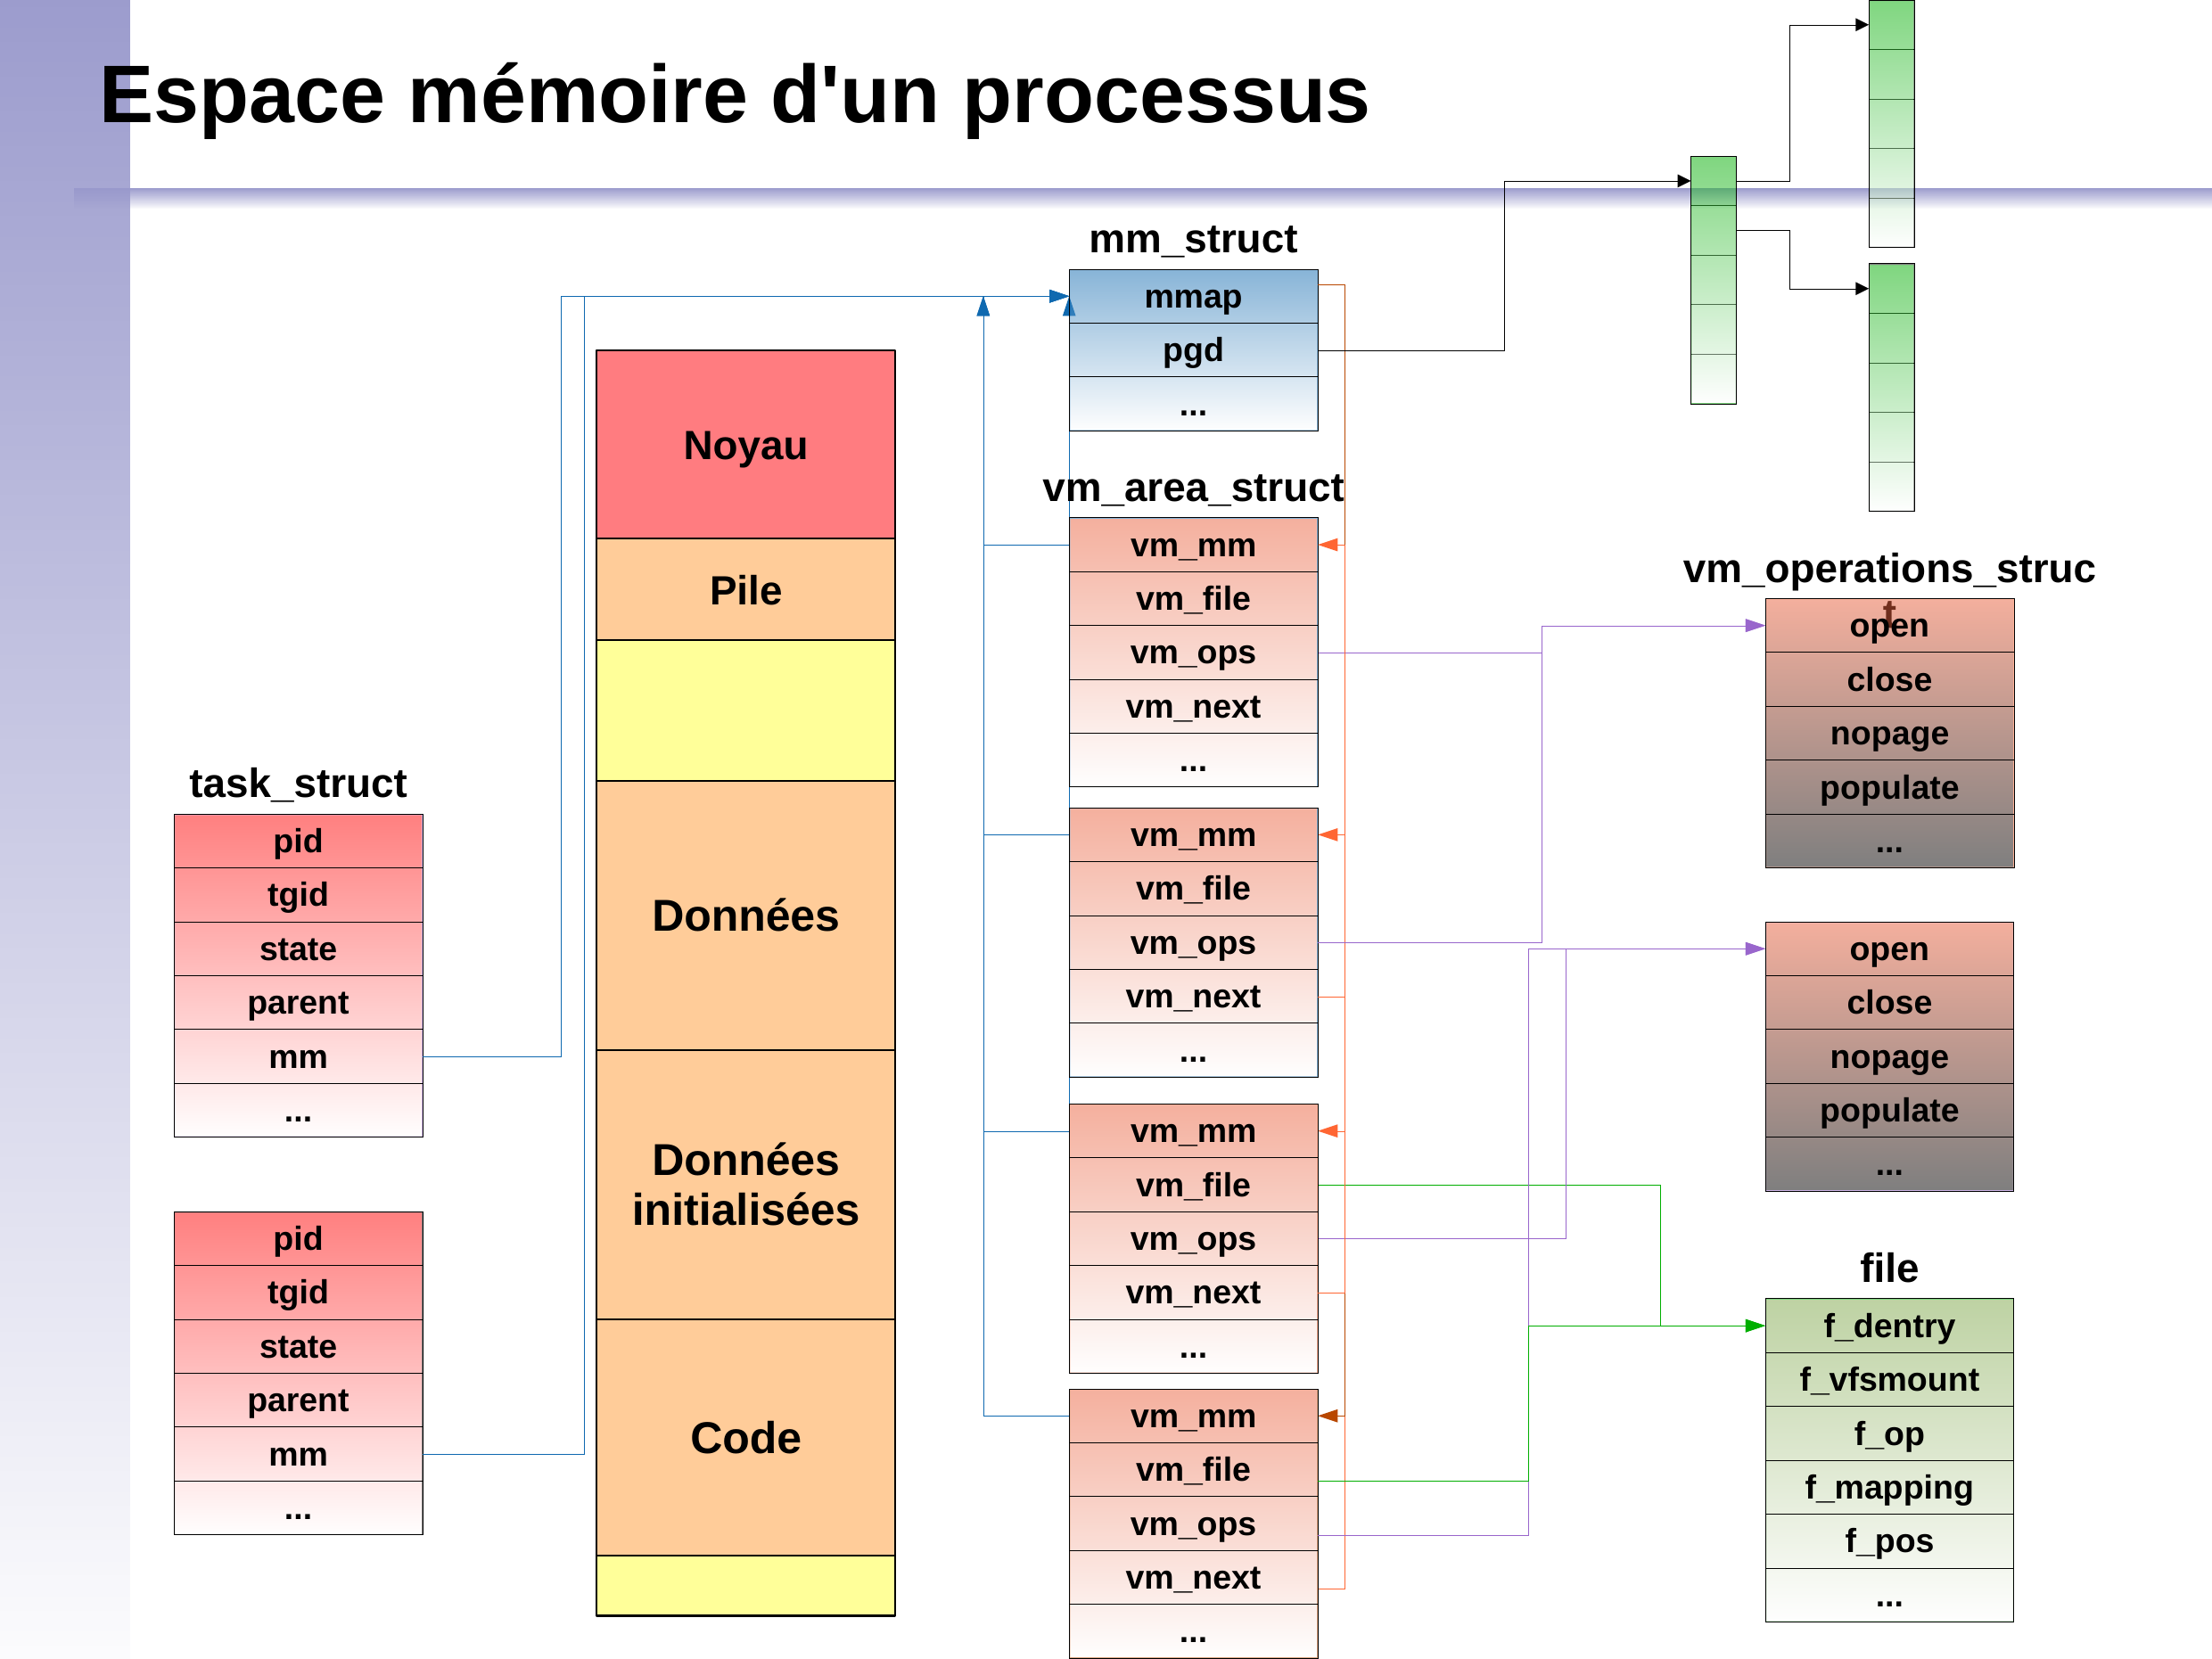

# Espace mémoire d'un processus
mm_struct
mmap
pgd
...
vm_mm
vm_file
vm_ops
vm_next
...
pid
tgid
state
parent
mm
...
vm_mm
vm_file
vm_ops
vm_next
...
vm_area_struct
vm_mm
vm_file
open
vm_ops
close
vm_next
nopage
...
populate
vm_mm
...
vm_file
vm_ops
vm_next
...
Noyau
Pile
vm_operations_struct
open
close
nopage
populate
...
task_struct
Données
pid
tgid
state
parent
mm
Données
initialisées
...
file
f_dentry
f_vfsmount
f_op
f_mapping
f_pos
...
Code